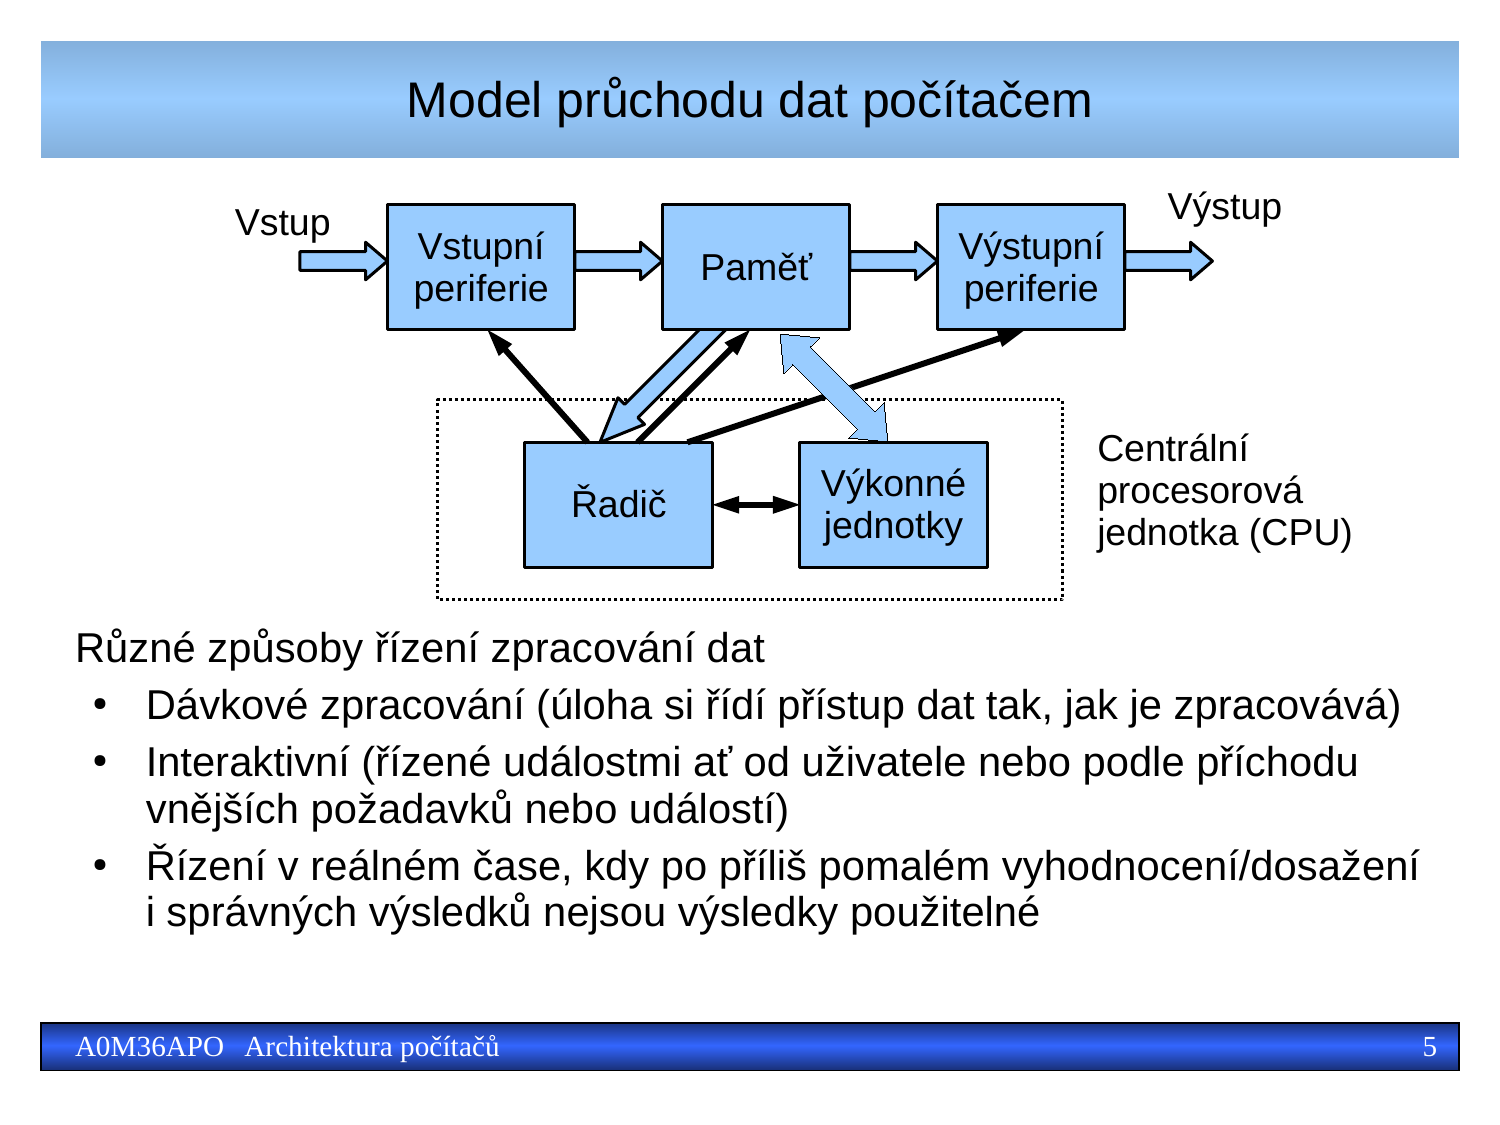

# Model průchodu dat počítačem
Výstup
Vstup
Vstupní periferie
Paměť
Výstupní periferie
Centrální procesorová jednotka (CPU)
Výkonné jednotky
Řadič
Různé způsoby řízení zpracování dat
Dávkové zpracování (úloha si řídí přístup dat tak, jak je zpracovává)
Interaktivní (řízené událostmi ať od uživatele nebo podle příchodu vnějších požadavků nebo událostí)
Řízení v reálném čase, kdy po příliš pomalém vyhodnocení/dosažení i správných výsledků nejsou výsledky použitelné
A0M36APO Architektura počítačů
5